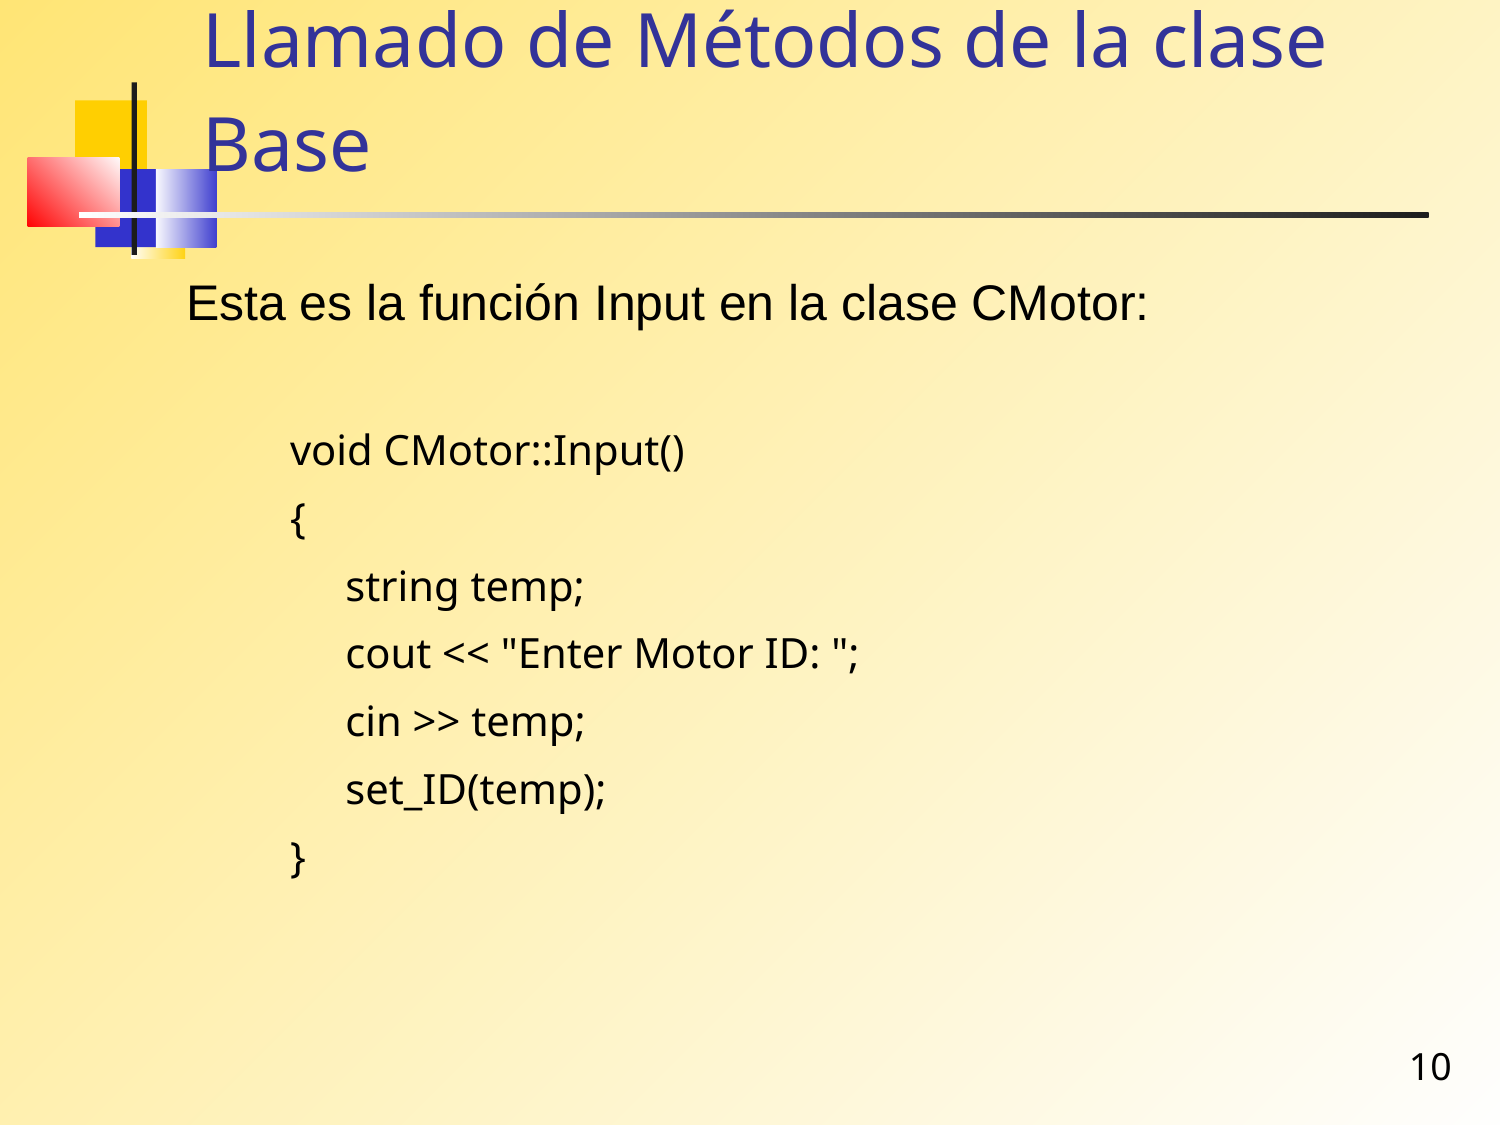

# Llamado de Métodos de la clase Base
Esta es la función Input en la clase CMotor:
void CMotor::Input()‏
{
	string temp;
	cout << "Enter Motor ID: ";
	cin >> temp;
	set_ID(temp);
}
10